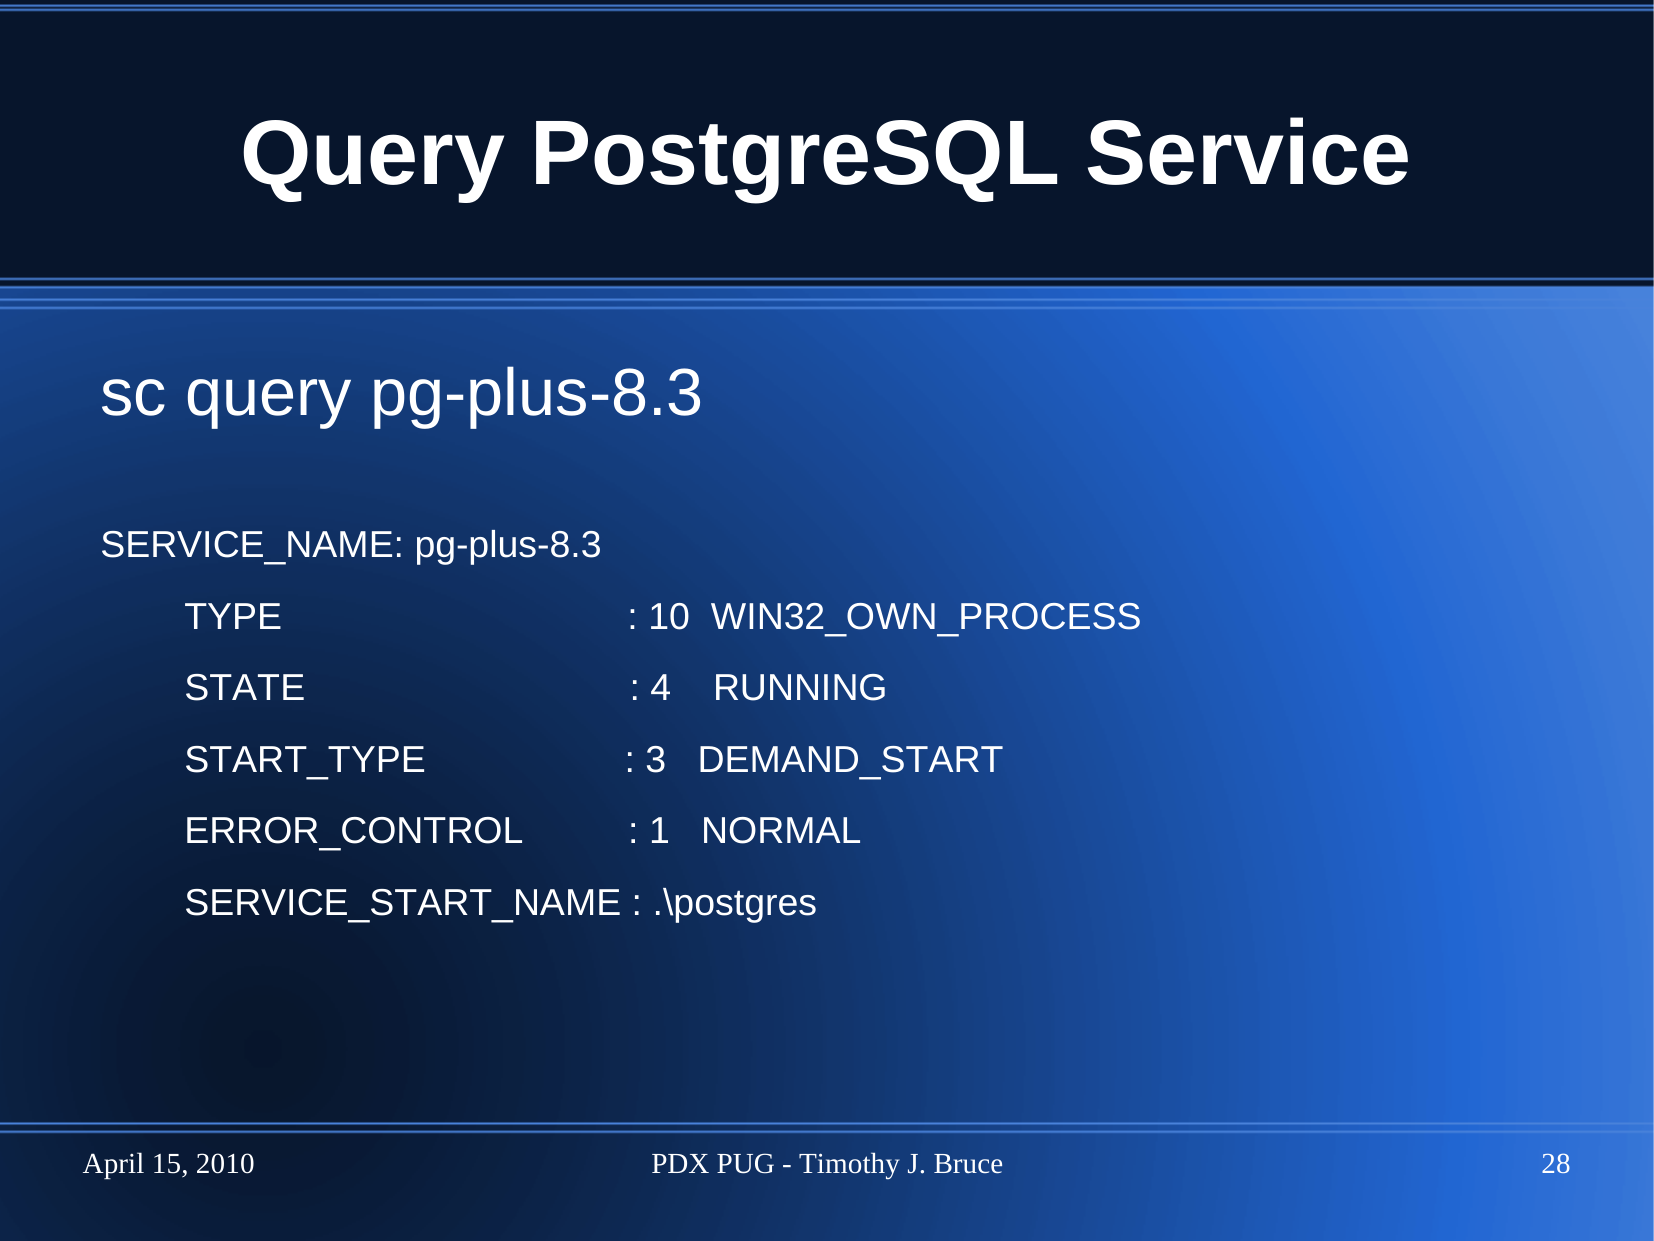

# Query PostgreSQL Service
sc query pg-plus-8.3
SERVICE_NAME: pg-plus-8.3
 TYPE : 10 WIN32_OWN_PROCESS
 STATE : 4 RUNNING
 START_TYPE : 3 DEMAND_START
 ERROR_CONTROL : 1 NORMAL
 SERVICE_START_NAME : .\postgres
April 15, 2010
PDX PUG - Timothy J. Bruce
28